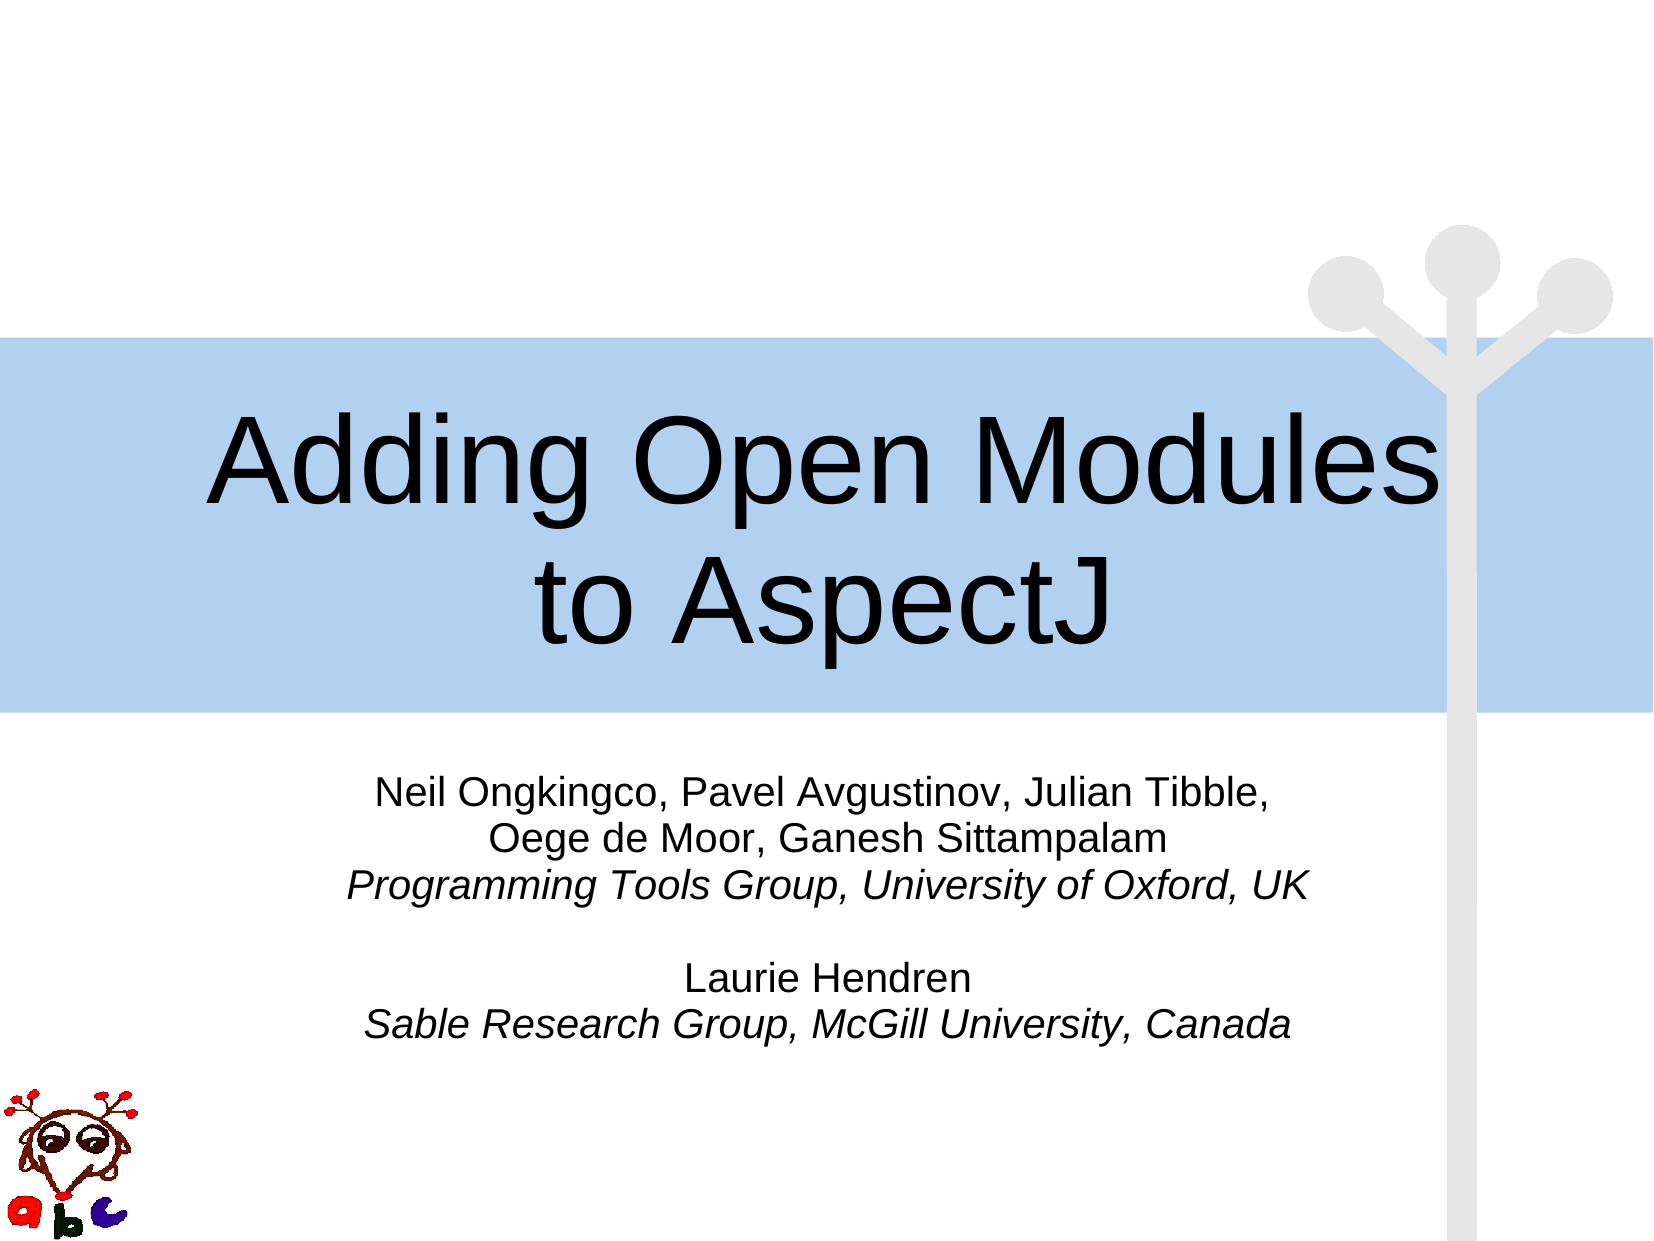

Adding Open Modules to AspectJ
Neil Ongkingco, Pavel Avgustinov, Julian Tibble, Oege de Moor, Ganesh Sittampalam
Programming Tools Group, University of Oxford, UK
Laurie Hendren
Sable Research Group, McGill University, Canada